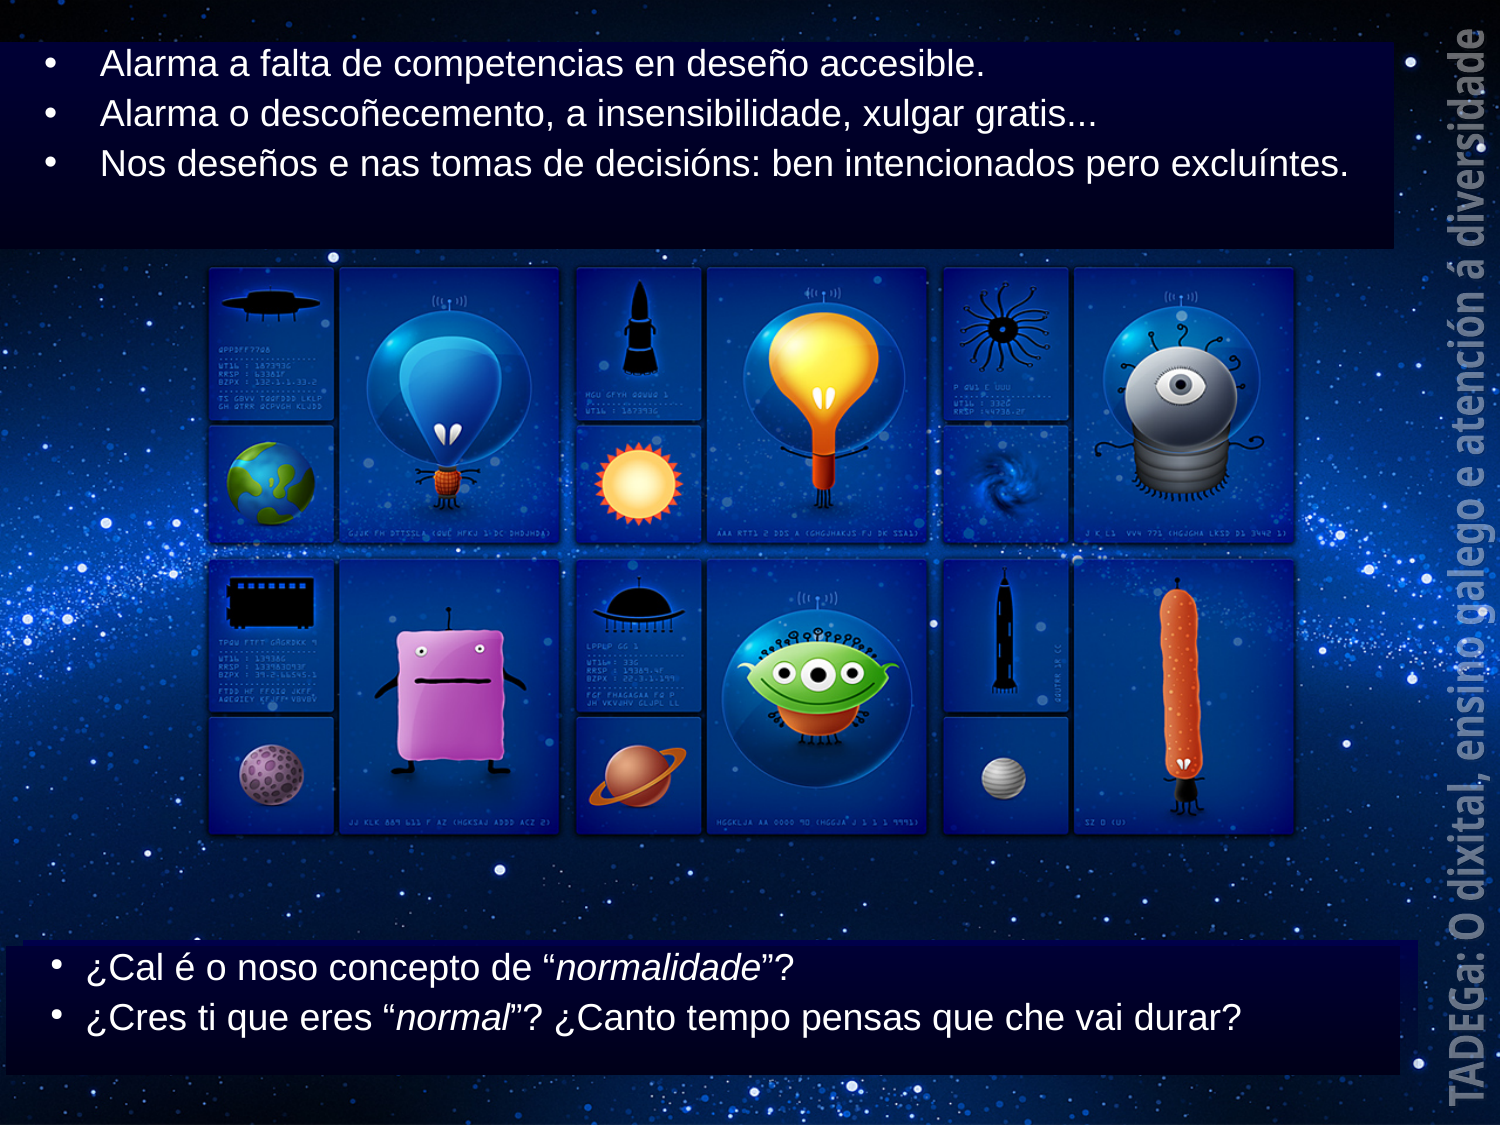

Alarma a falta de competencias en deseño accesible.
Alarma o descoñecemento, a insensibilidade, xulgar gratis...
Nos deseños e nas tomas de decisións: ben intencionados pero excluíntes.
¿Cal é o noso concepto de “normalidade”?
¿Cres ti que eres “normal”? ¿Canto tempo pensas que che vai durar?